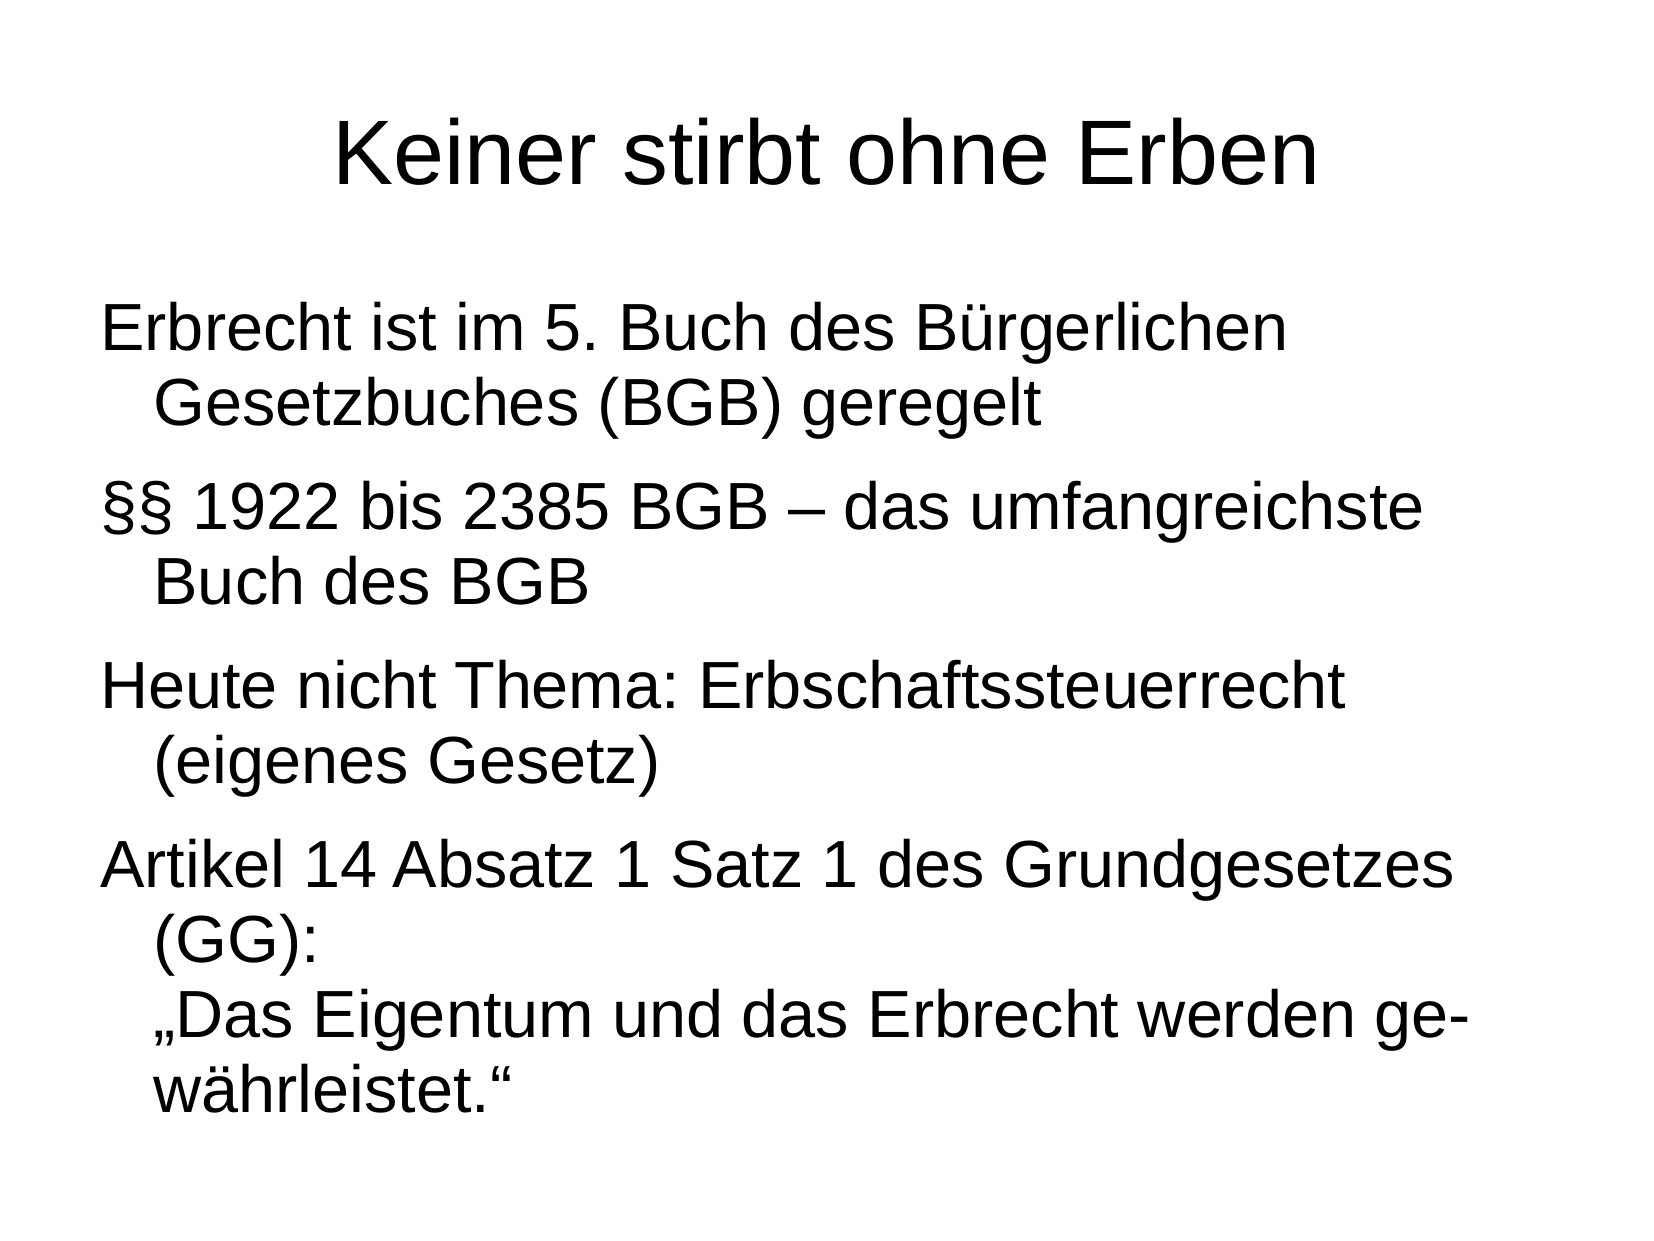

Keiner stirbt ohne Erben
# Erbrecht ist im 5. Buch des Bürgerlichen Gesetzbuches (BGB) geregelt
§§ 1922 bis 2385 BGB – das umfangreichste Buch des BGB
Heute nicht Thema: Erbschaftssteuerrecht
(eigenes Gesetz)
Artikel 14 Absatz 1 Satz 1 des Grundgesetzes (GG):
„Das Eigentum und das Erbrecht werden ge-währleistet.“